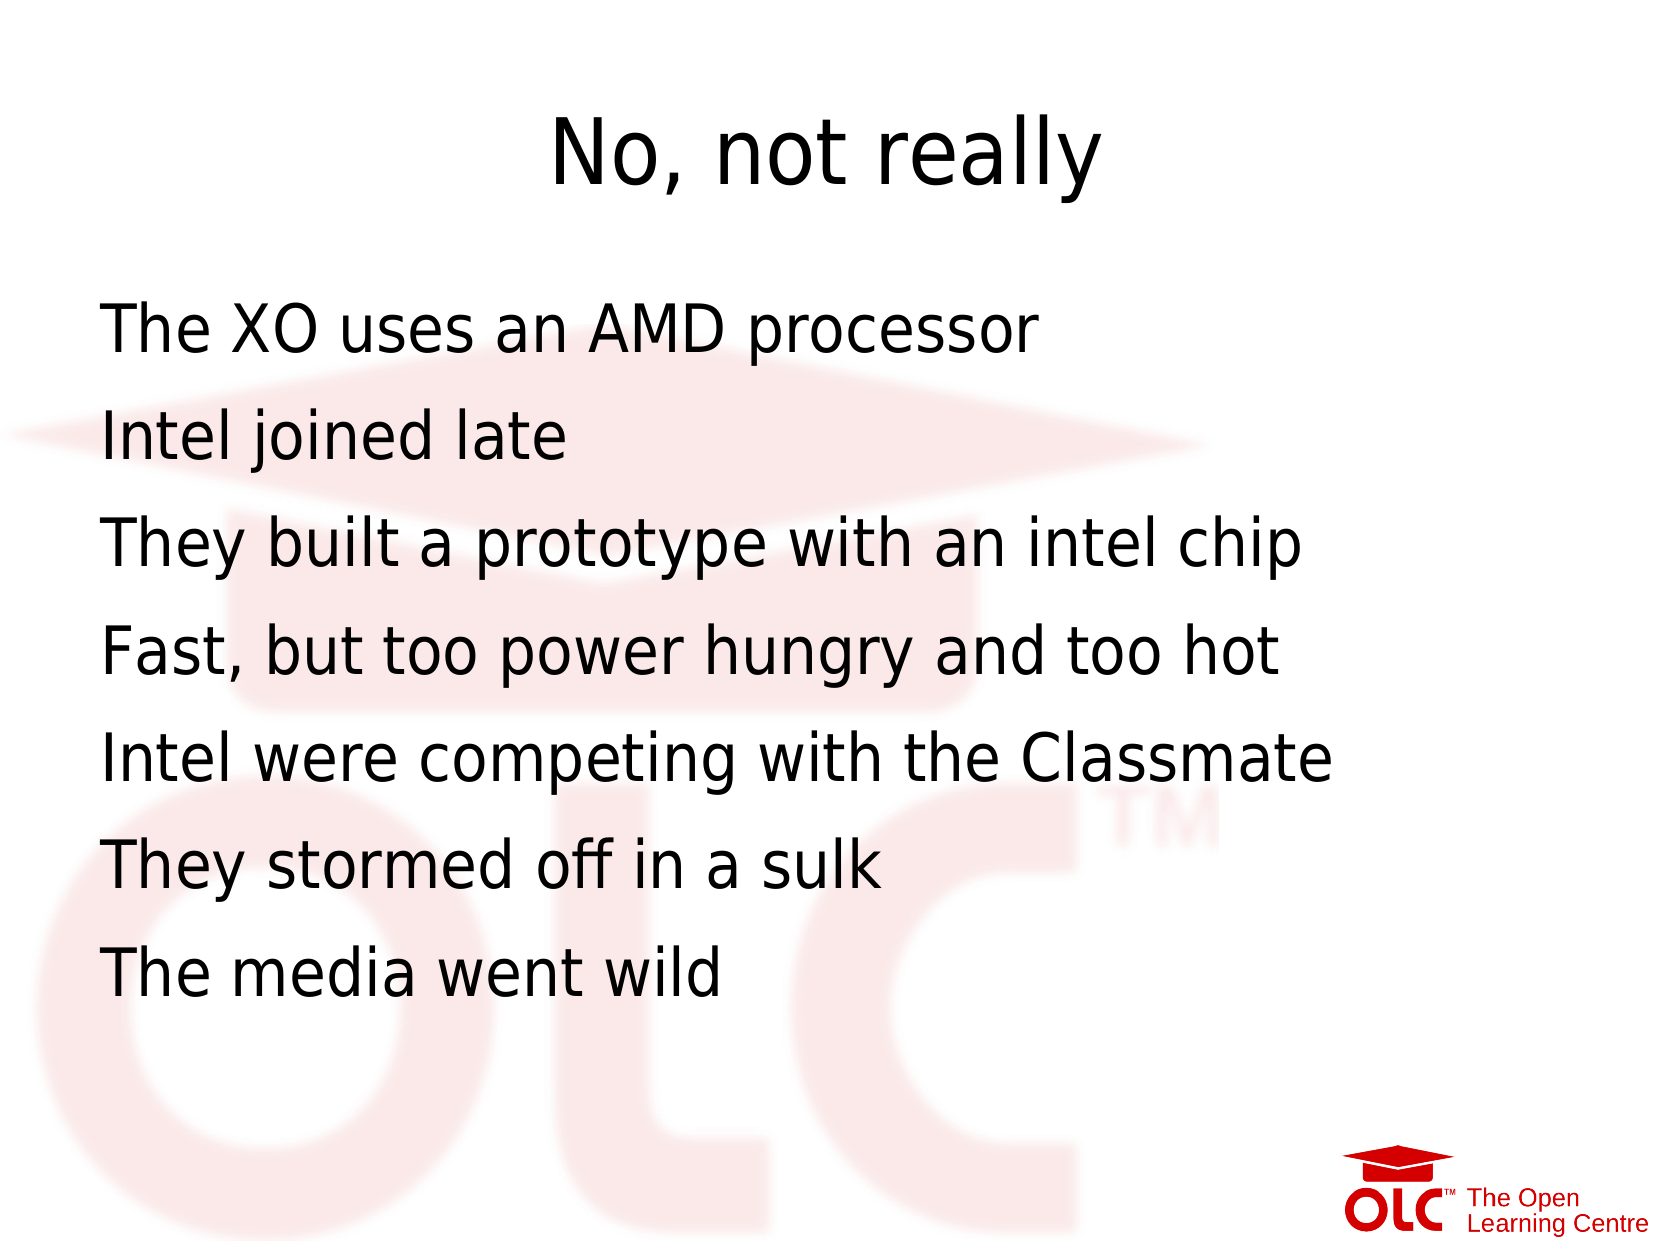

# No, not really
The XO uses an AMD processor
Intel joined late
They built a prototype with an intel chip
Fast, but too power hungry and too hot
Intel were competing with the Classmate
They stormed off in a sulk
The media went wild